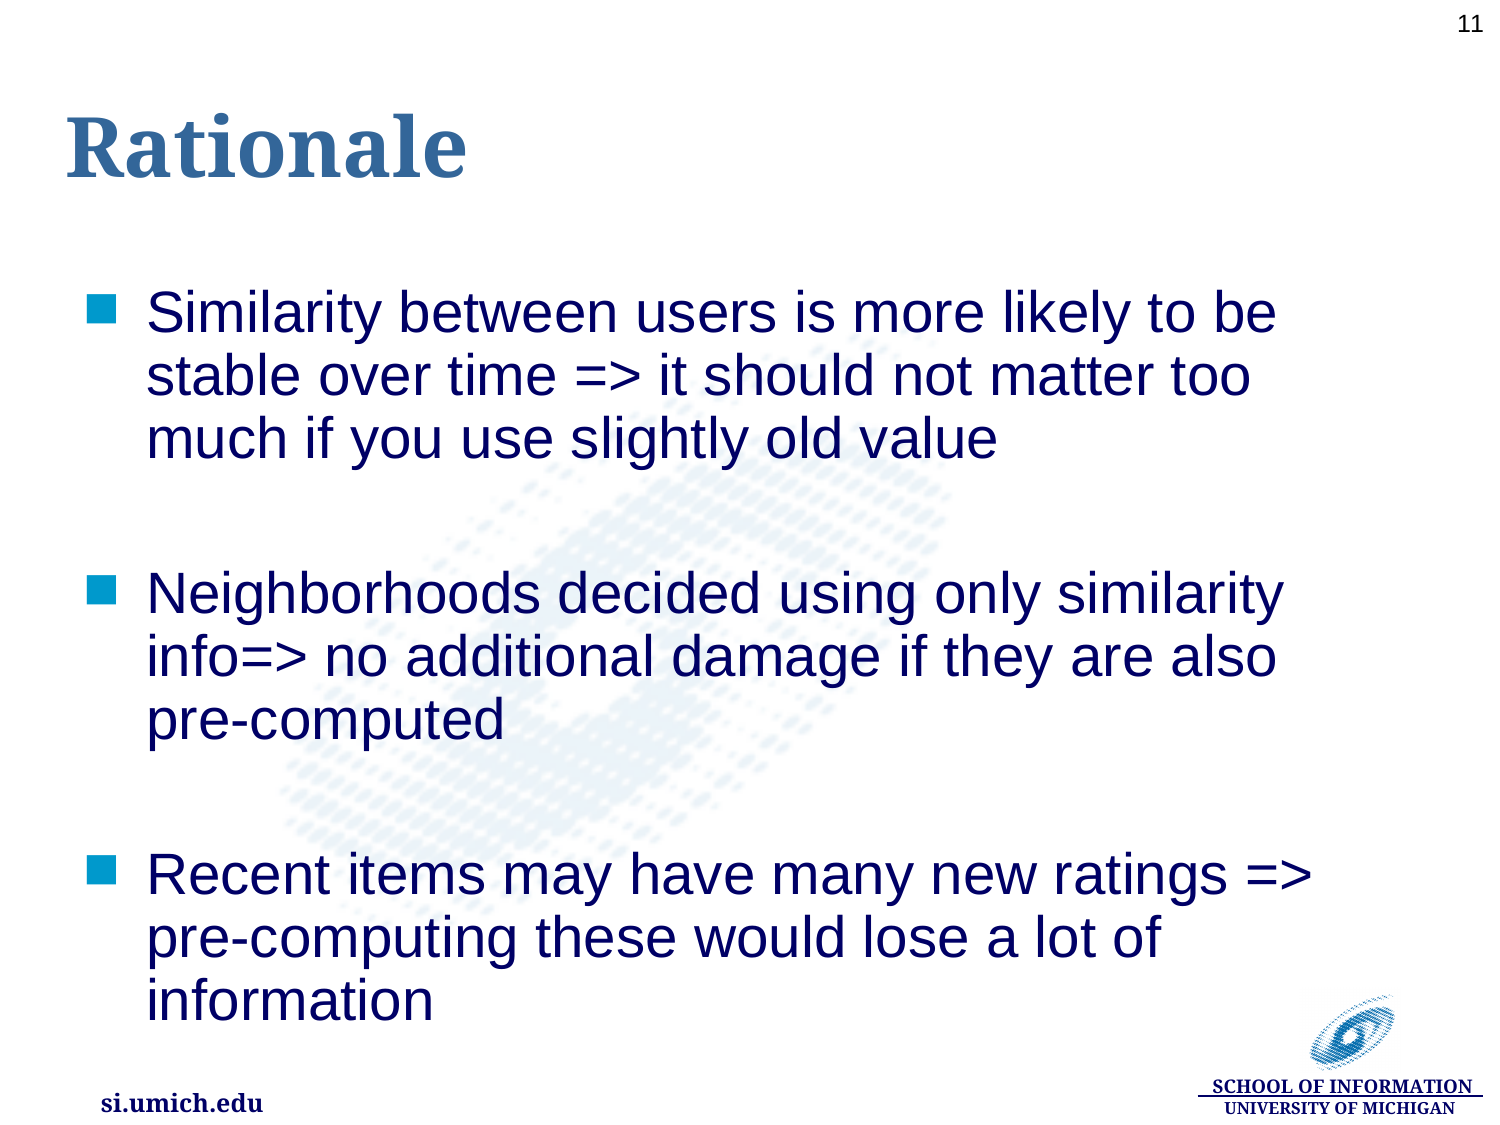

# Rationale
Similarity between users is more likely to be stable over time => it should not matter too much if you use slightly old value
Neighborhoods decided using only similarity info=> no additional damage if they are also pre-computed
Recent items may have many new ratings => pre-computing these would lose a lot of information